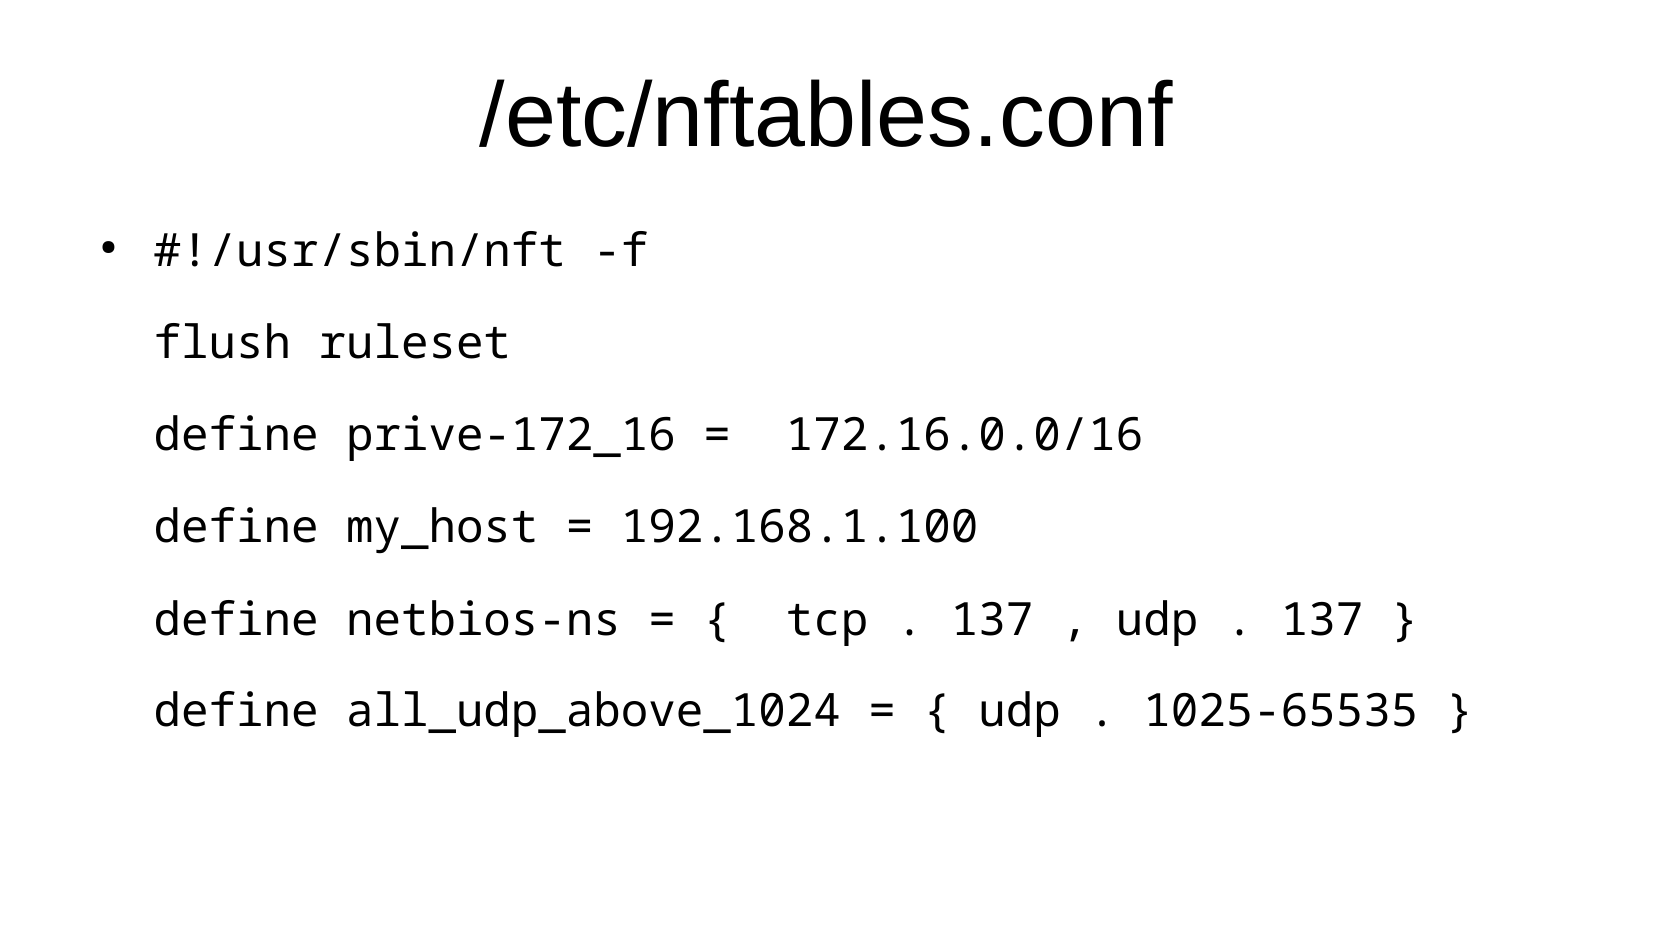

# /etc/nftables.conf
#!/usr/sbin/nft -f
flush ruleset
define prive-172_16 = 172.16.0.0/16
define my_host = 192.168.1.100
define netbios-ns = { tcp . 137 , udp . 137 }
define all_udp_above_1024 = { udp . 1025-65535 }